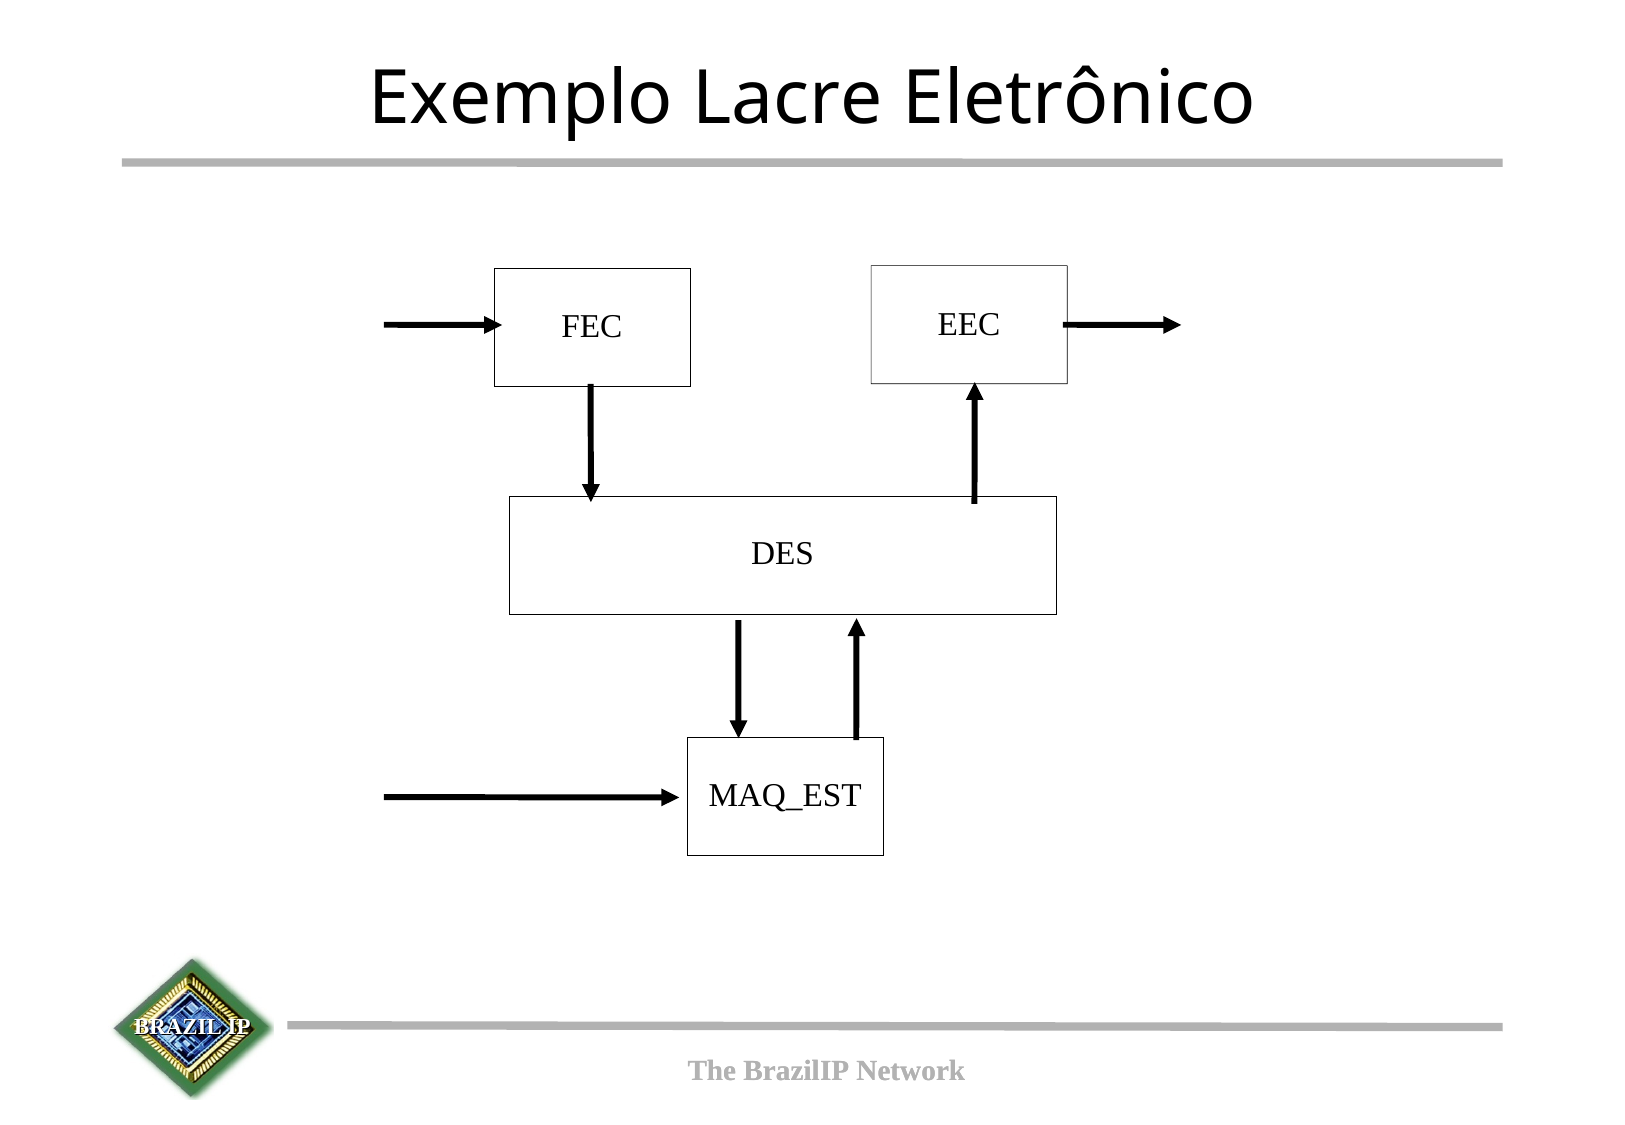

# Exemplo Lacre Eletrônico
EEC
FEC
DES
MAQ_EST